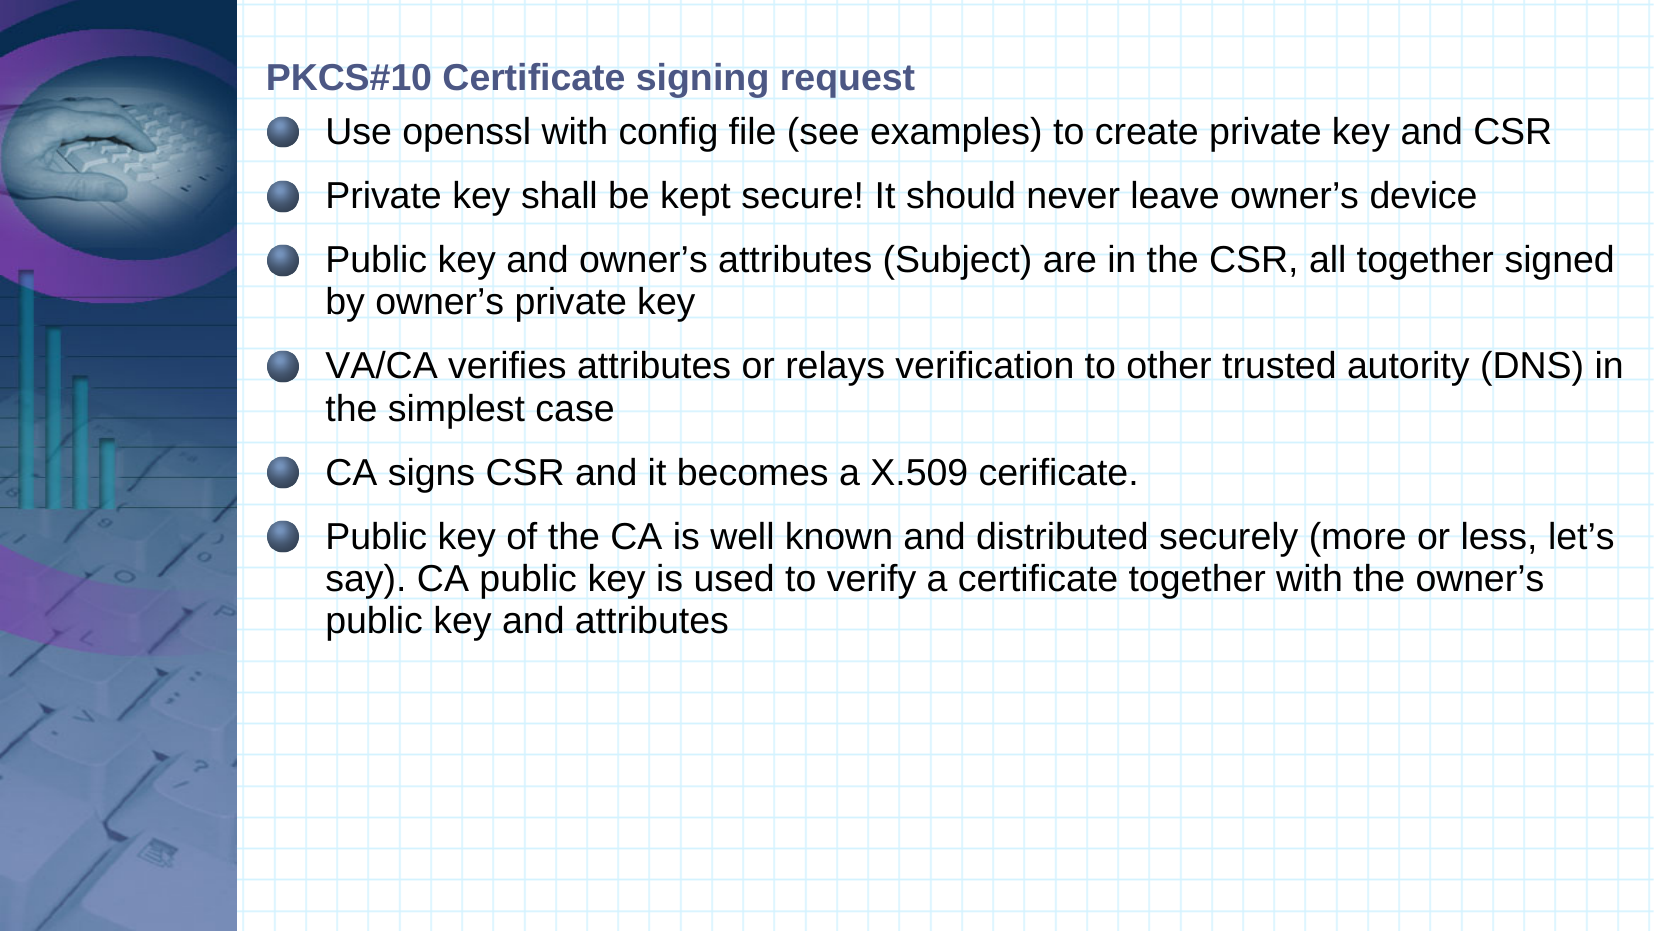

# PKCS#10 Certificate signing request
Use openssl with config file (see examples) to create private key and CSR
Private key shall be kept secure! It should never leave owner’s device
Public key and owner’s attributes (Subject) are in the CSR, all together signed by owner’s private key
VA/CA verifies attributes or relays verification to other trusted autority (DNS) in the simplest case
CA signs CSR and it becomes a X.509 cerificate.
Public key of the CA is well known and distributed securely (more or less, let’s say). CA public key is used to verify a certificate together with the owner’s public key and attributes